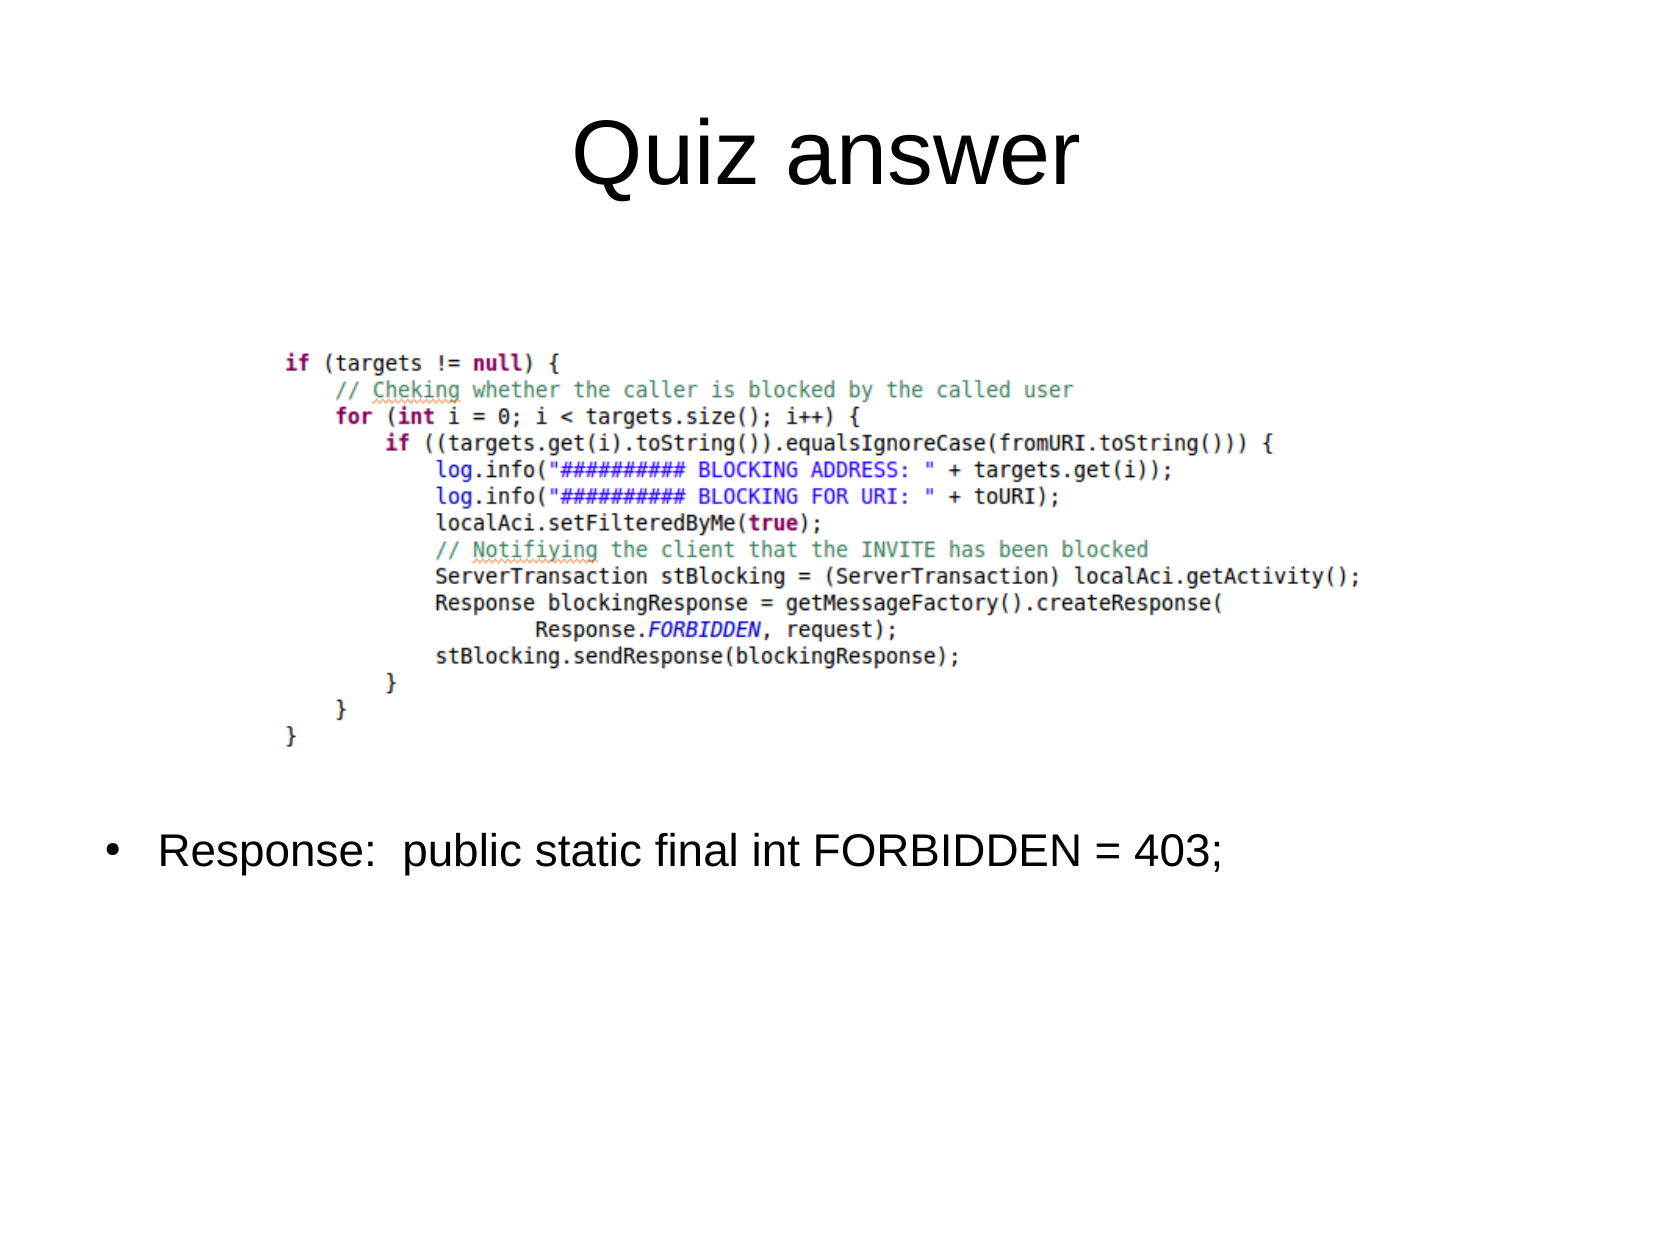

# Quiz answer
Response: public static final int FORBIDDEN = 403;